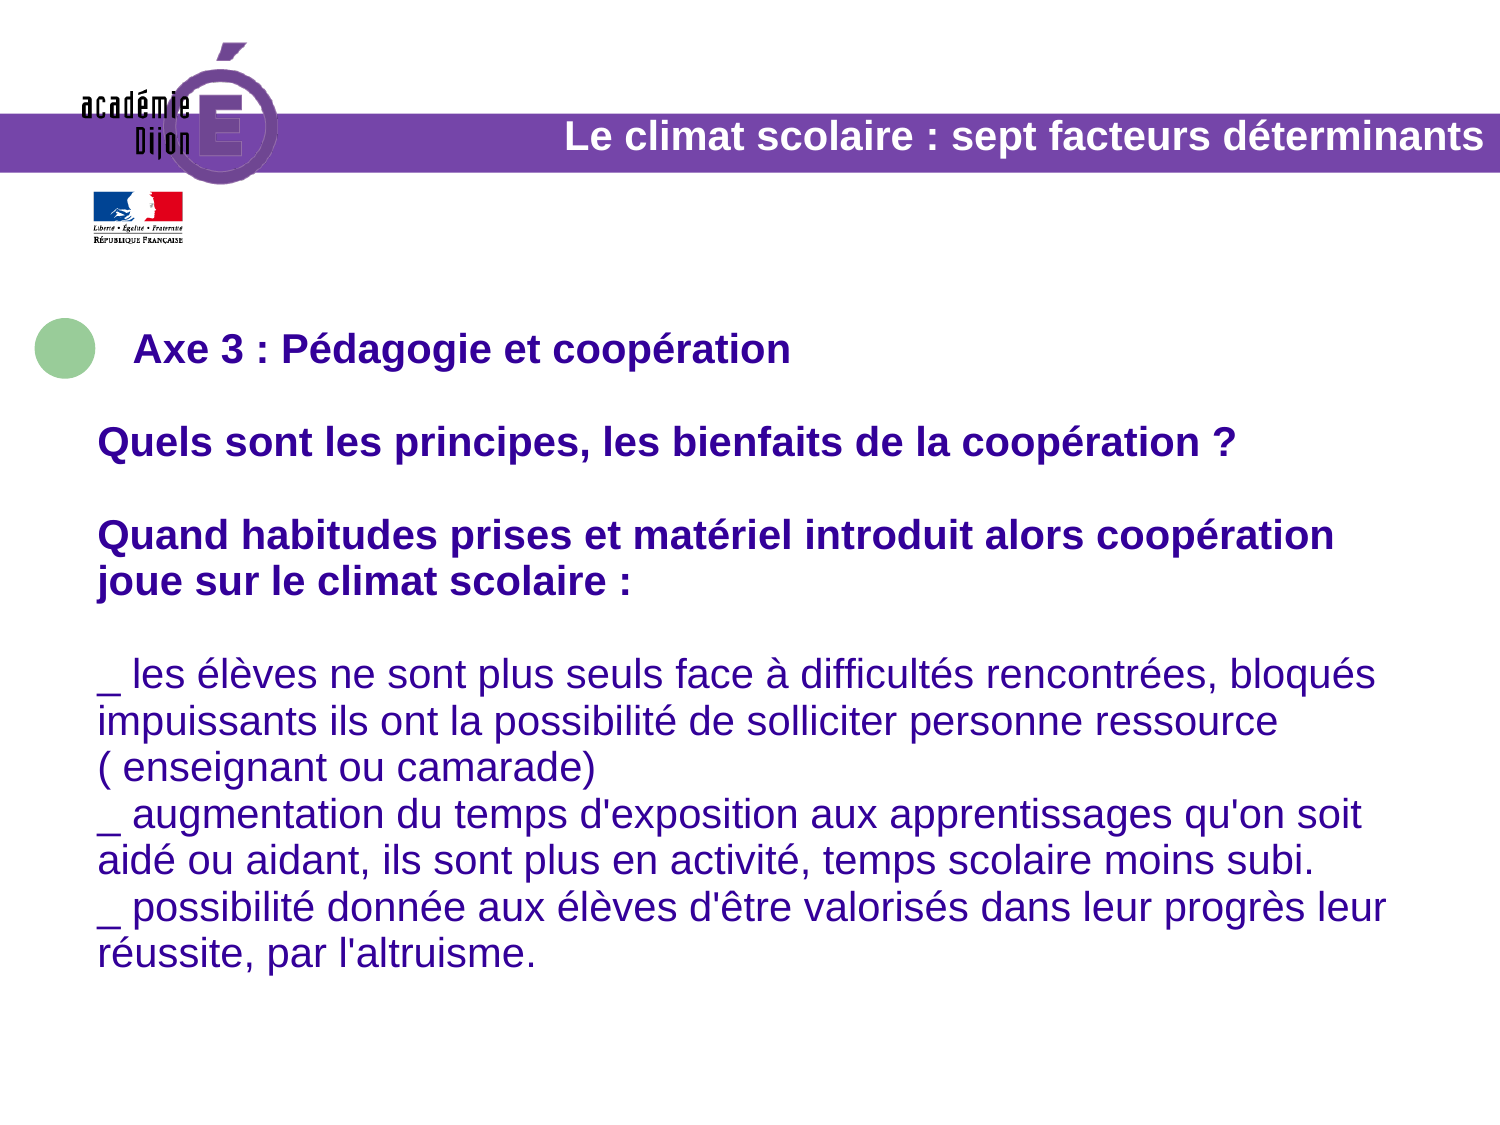

Le climat scolaire : sept facteurs déterminants
Axe 3 : Pédagogie et coopération
Quels sont les principes, les bienfaits de la coopération ?
Quand habitudes prises et matériel introduit alors coopération joue sur le climat scolaire :
_ les élèves ne sont plus seuls face à difficultés rencontrées, bloqués impuissants ils ont la possibilité de solliciter personne ressource ( enseignant ou camarade)
_ augmentation du temps d'exposition aux apprentissages qu'on soit aidé ou aidant, ils sont plus en activité, temps scolaire moins subi.
_ possibilité donnée aux élèves d'être valorisés dans leur progrès leur réussite, par l'altruisme.